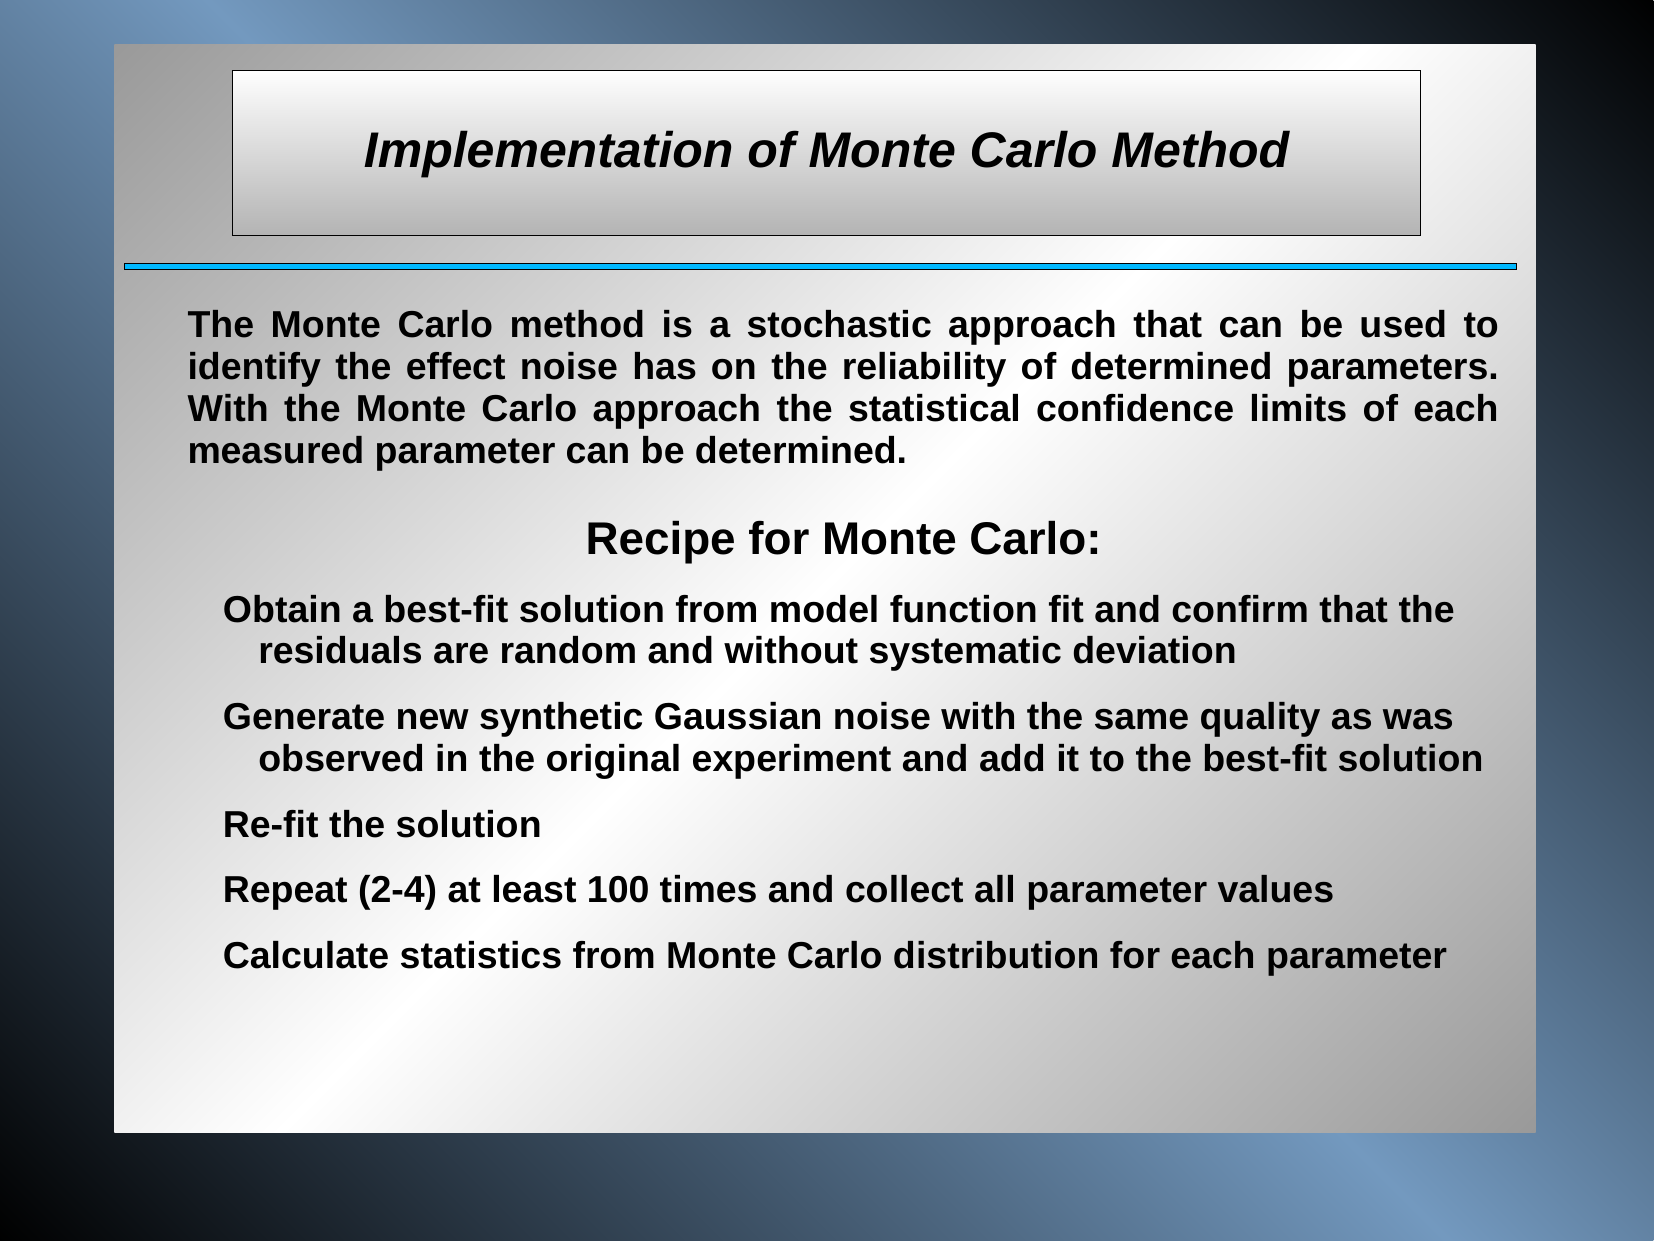

Implementation of Monte Carlo Method
The Monte Carlo method is a stochastic approach that can be used to identify the effect noise has on the reliability of determined parameters. With the Monte Carlo approach the statistical confidence limits of each measured parameter can be determined.
Recipe for Monte Carlo:
Obtain a best-fit solution from model function fit and confirm that the residuals are random and without systematic deviation
Generate new synthetic Gaussian noise with the same quality as was observed in the original experiment and add it to the best-fit solution
Re-fit the solution
Repeat (2-4) at least 100 times and collect all parameter values
Calculate statistics from Monte Carlo distribution for each parameter